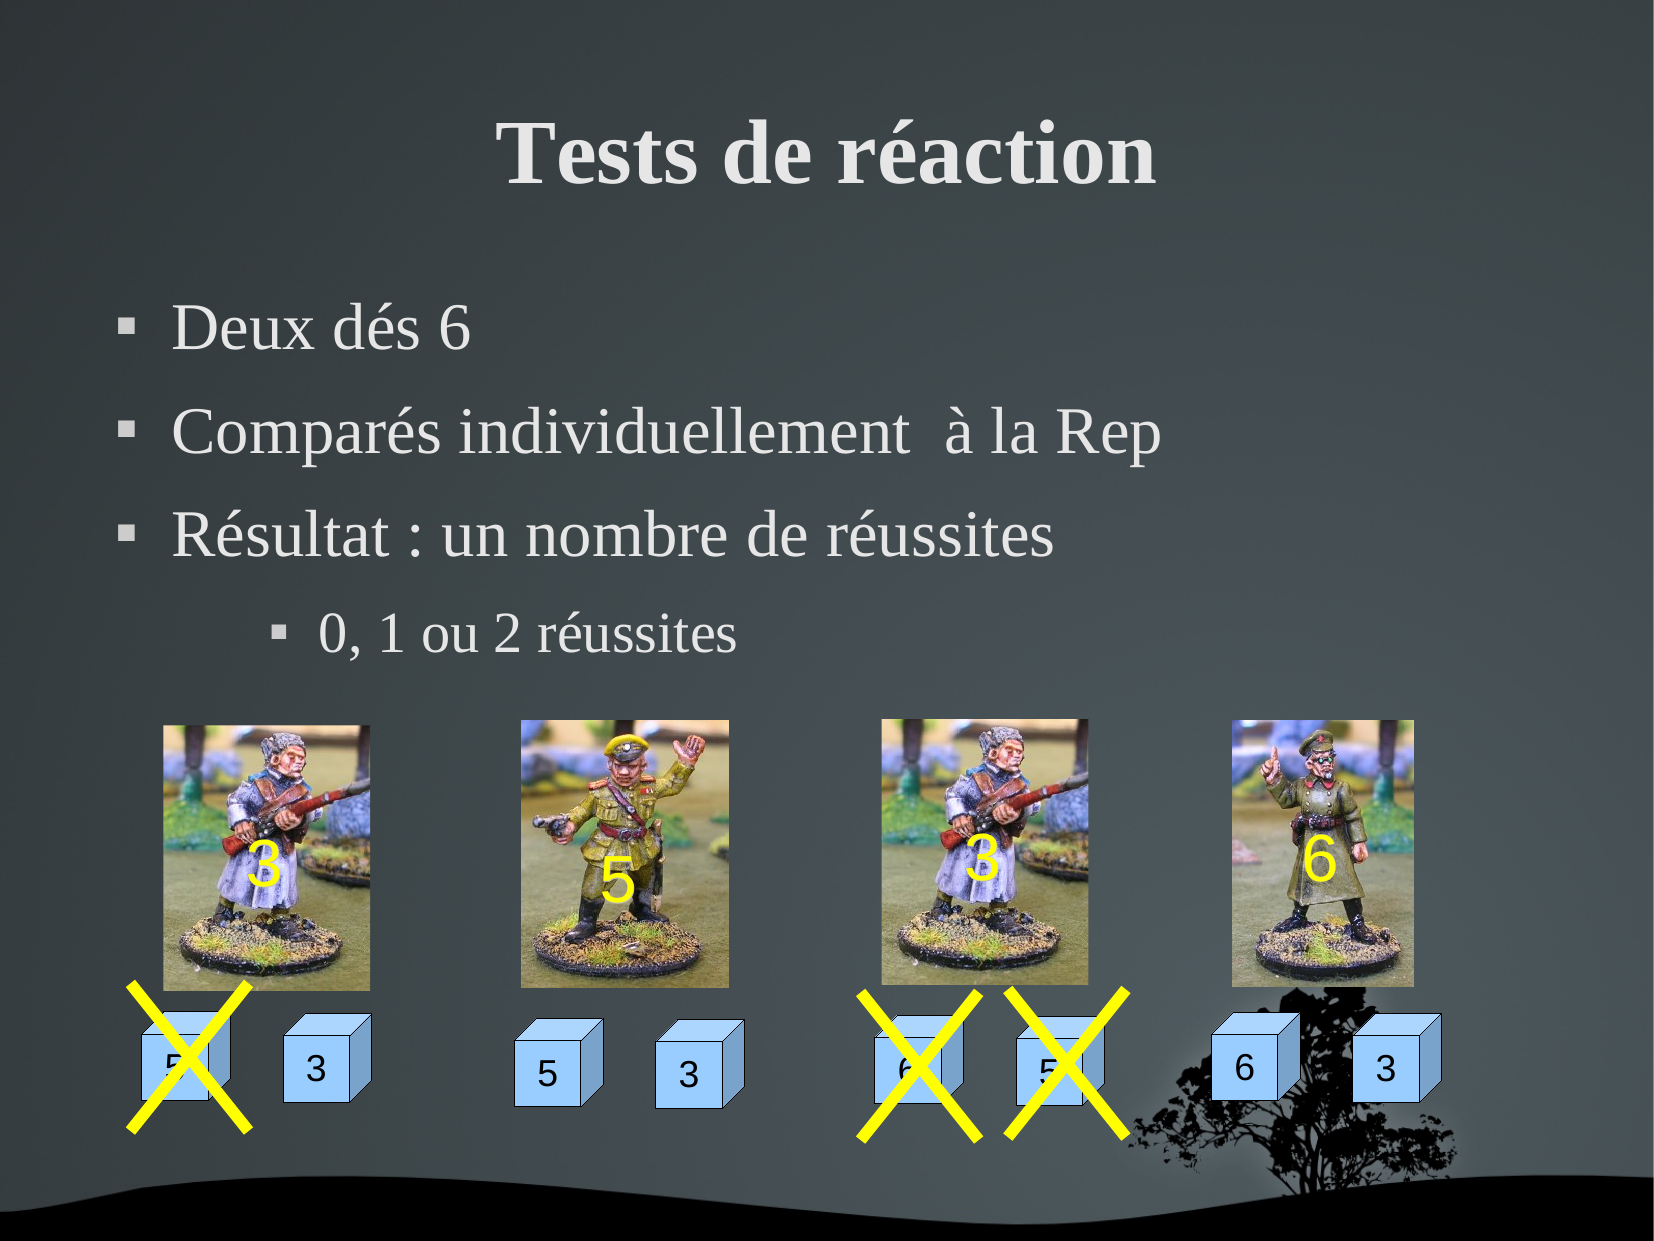

# Tests de réaction
Deux dés 6
Comparés individuellement à la Rep
Résultat : un nombre de réussites
0, 1 ou 2 réussites
3
5
6
3
5
6
3
3
6
5
5
3